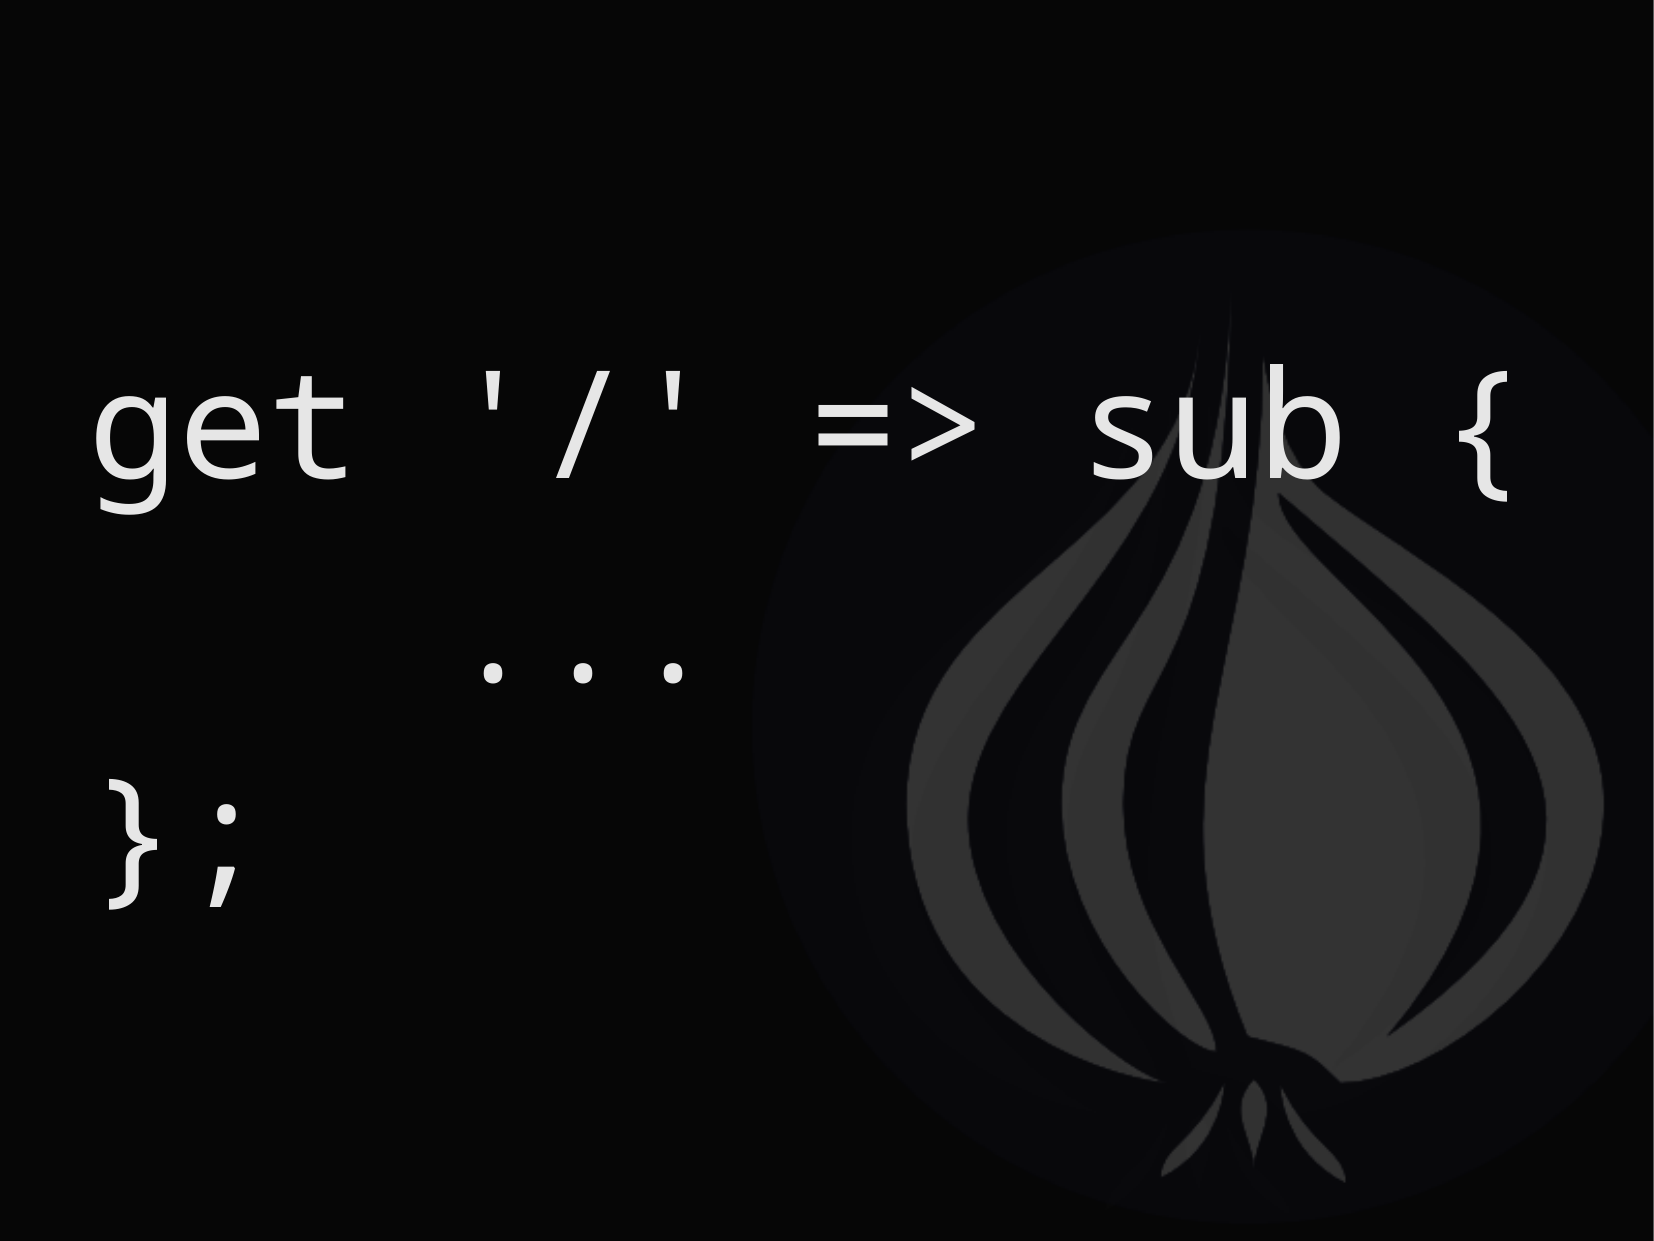

# get '/' => sub {
 ...
};